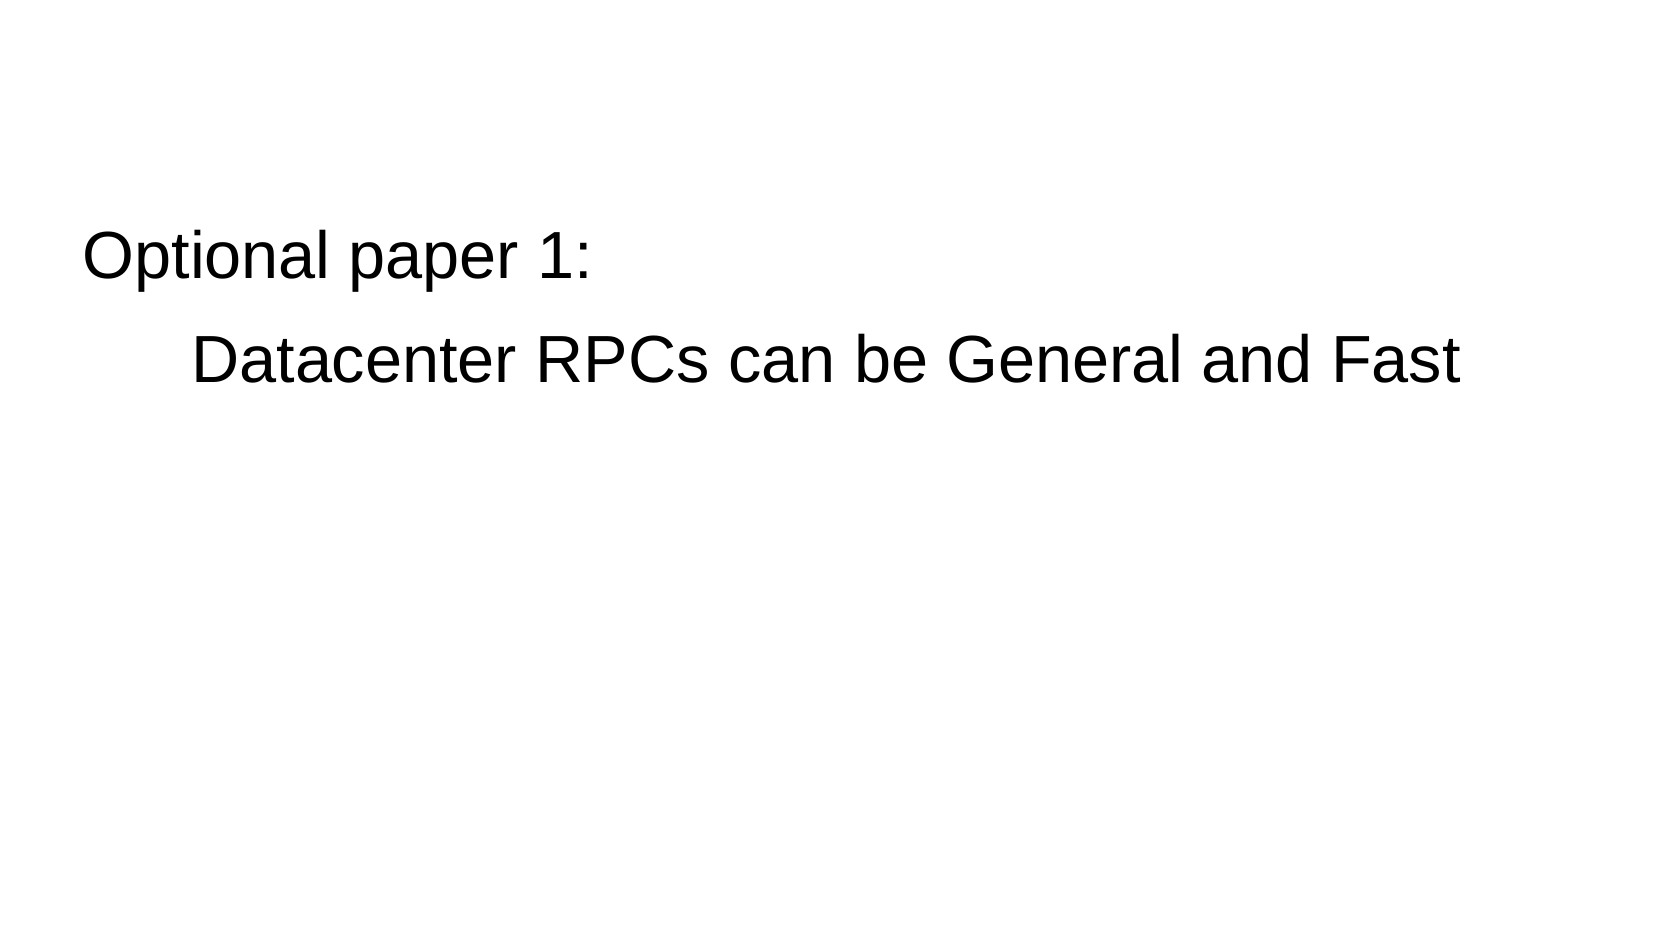

# Optional paper 1:
Datacenter RPCs can be General and Fast